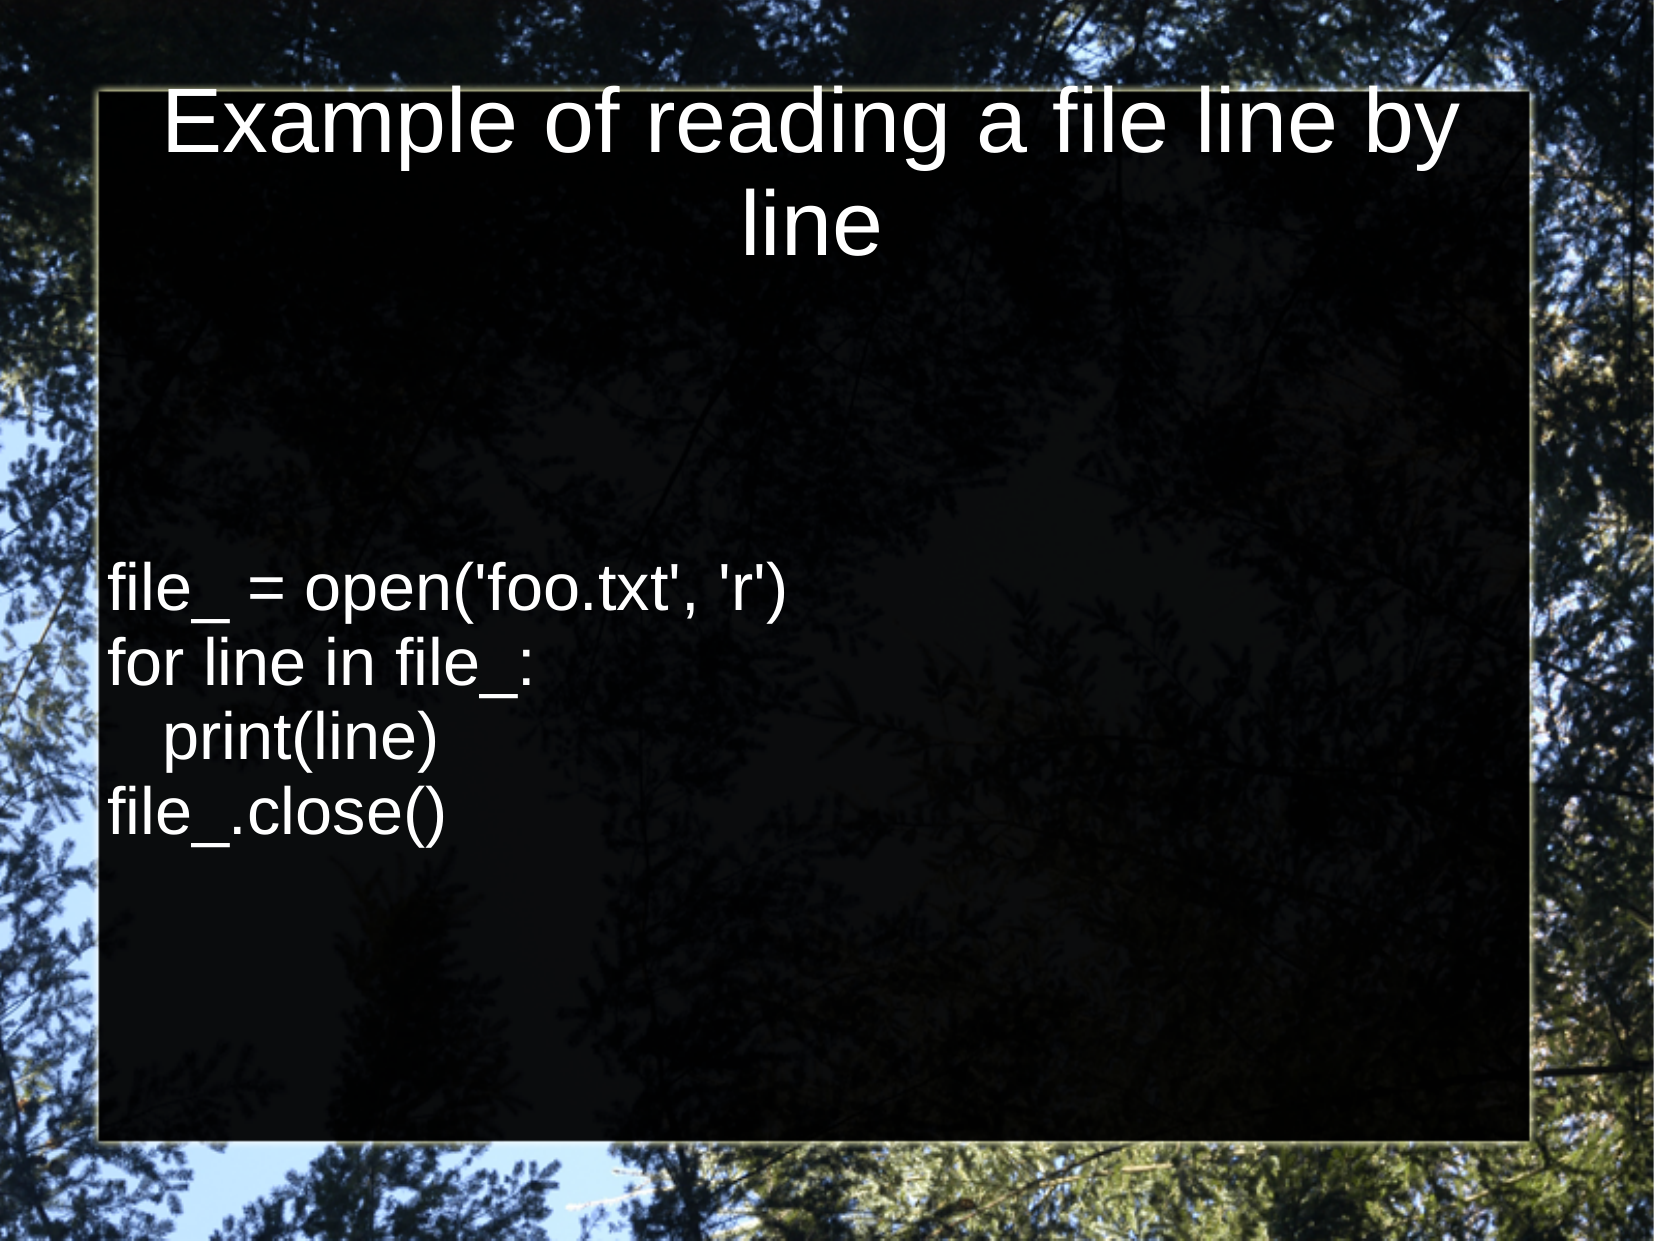

# Example of reading a file line by line
 file_ = open('foo.txt', 'r')
 for line in file_:
 print(line)
 file_.close()